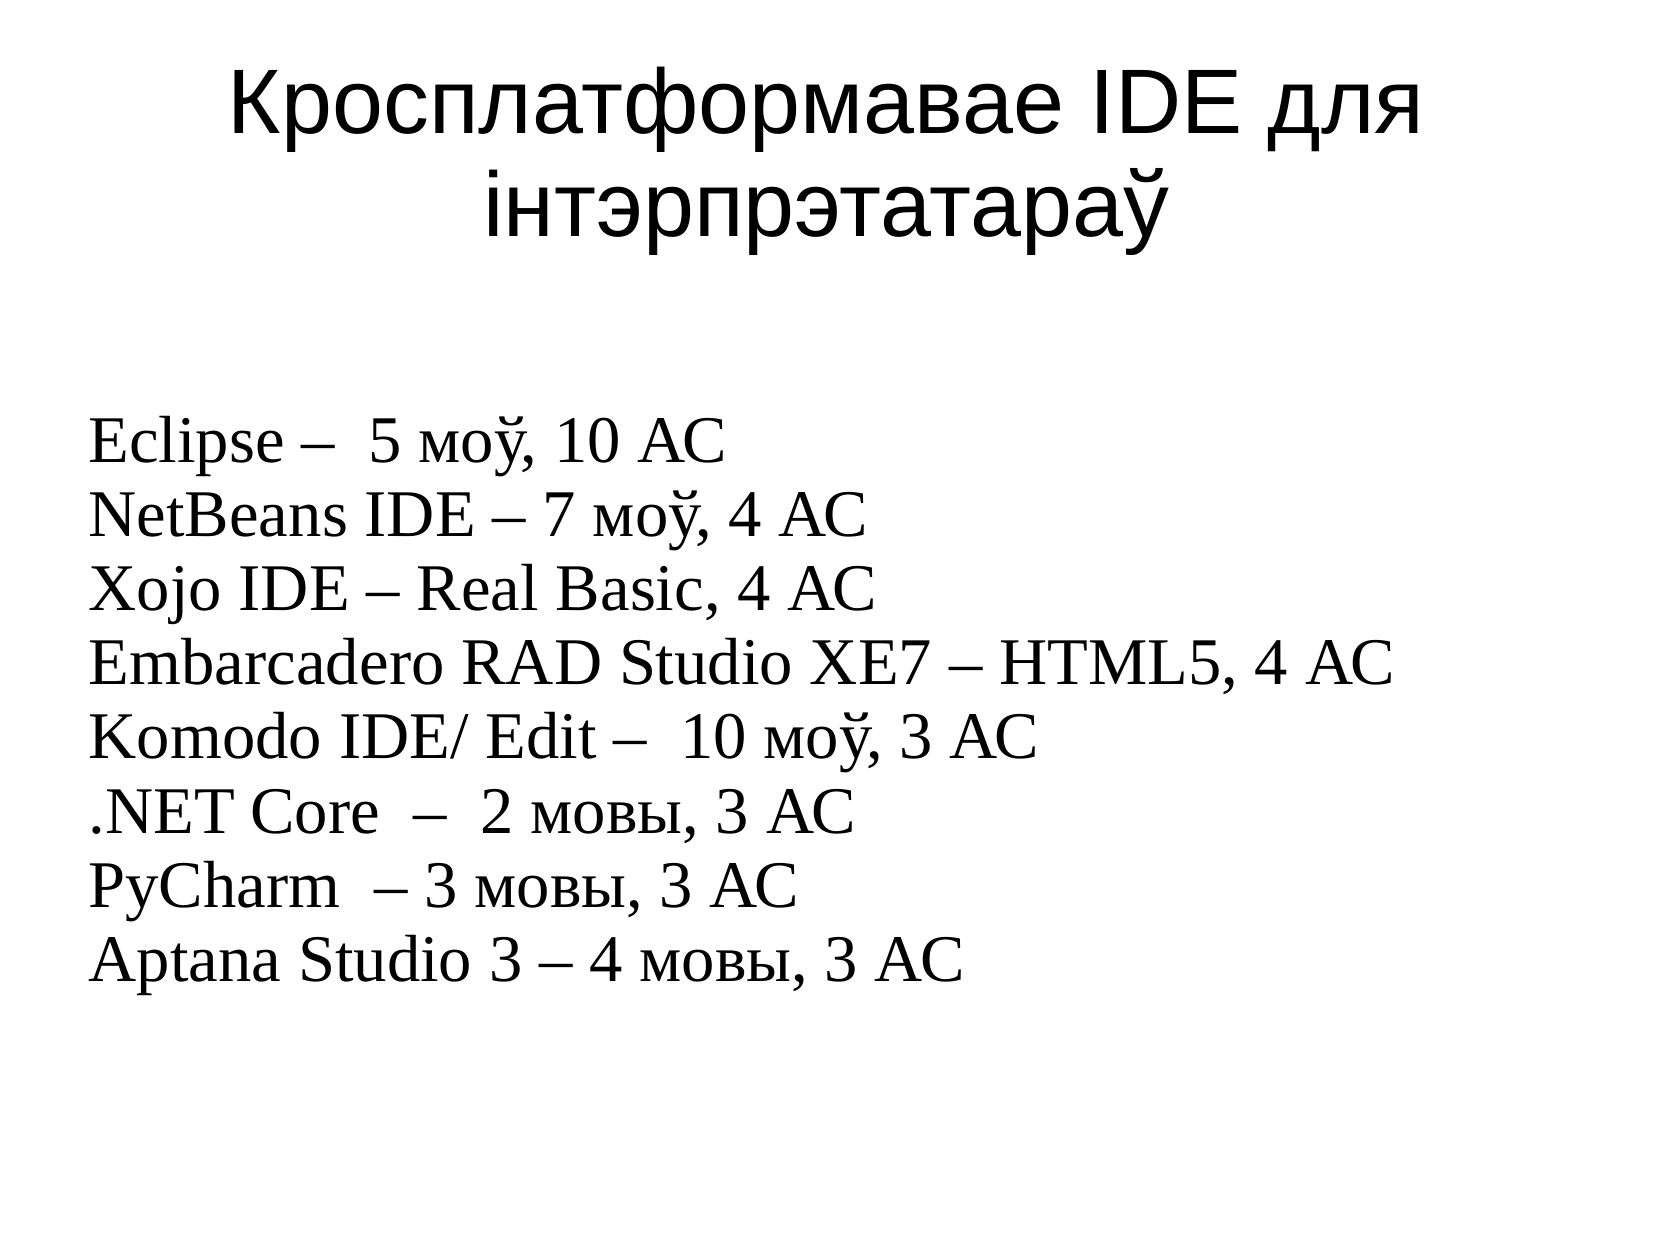

# Кросплатформавае IDE для інтэрпрэтатараў
Eclipse – 5 моў, 10 АС
NetBeans IDE – 7 моў, 4 АС
Xojo IDE – Real Basic, 4 АС
Embarcadero RAD Studio XE7 – HTML5, 4 АС
Komodo IDE/ Edit – 10 моў, 3 АС
.NET Core – 2 мовы, 3 АС
PyCharm – 3 мовы, 3 АС
Aptana Studio 3 – 4 мовы, 3 АС